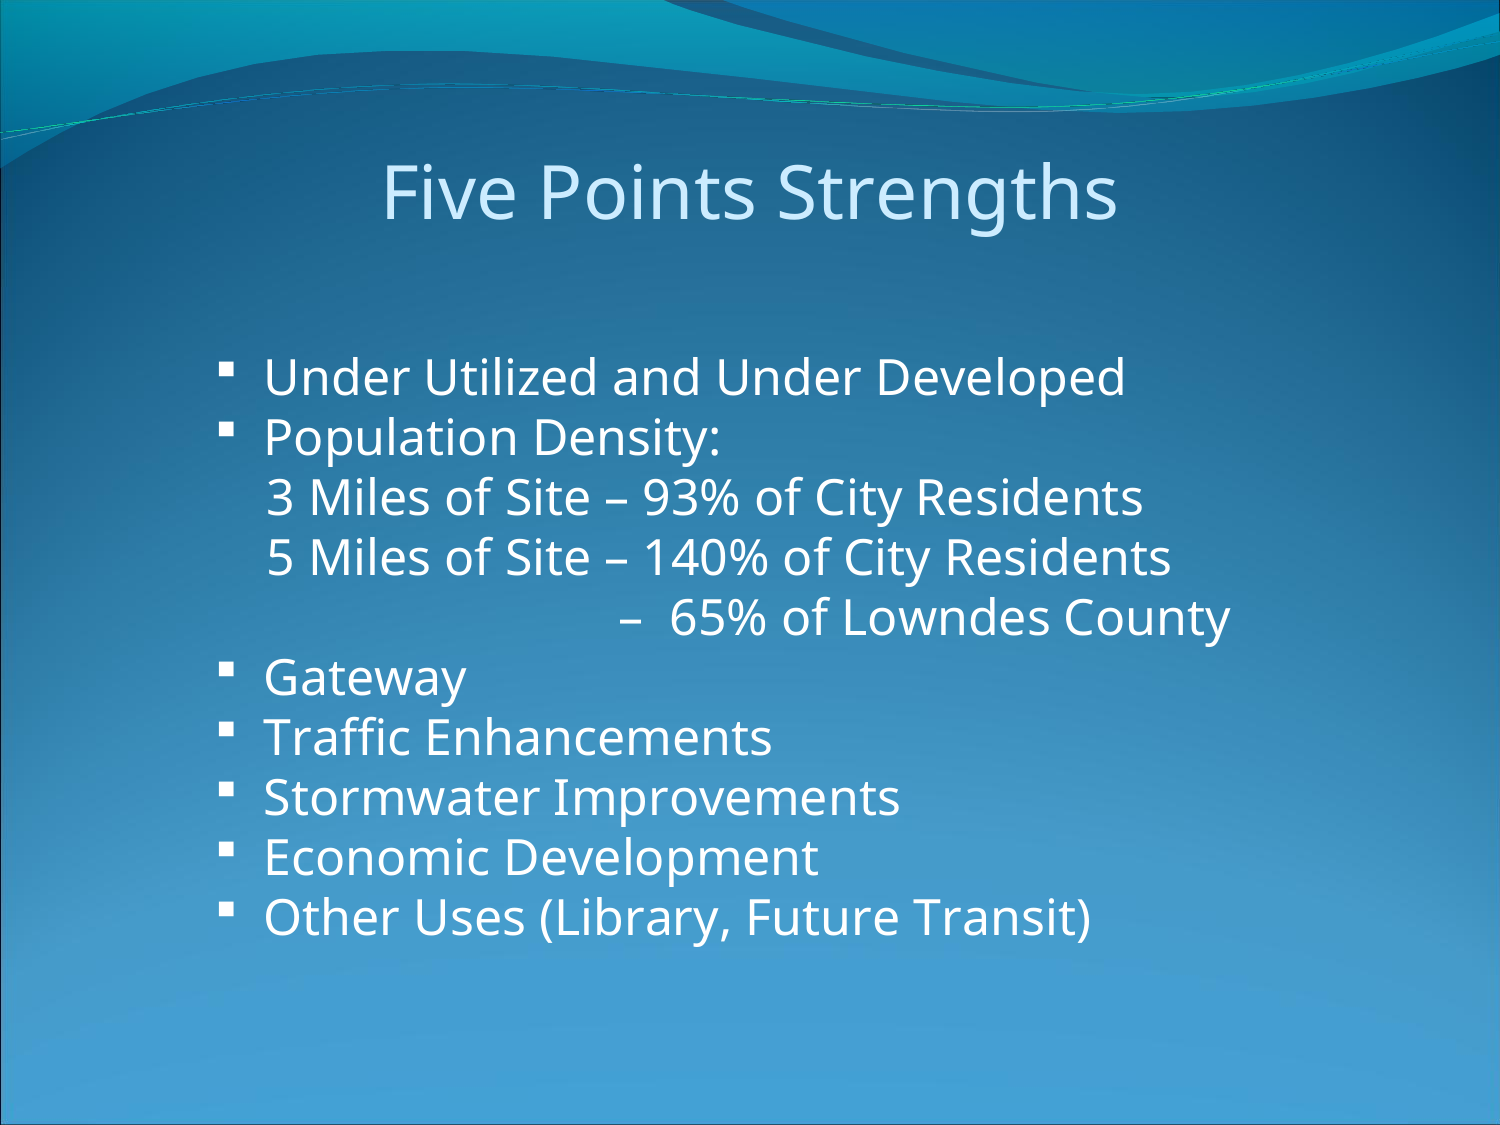

Five Points Strengths
 Under Utilized and Under Developed
 Population Density:
 3 Miles of Site – 93% of City Residents
 5 Miles of Site – 140% of City Residents
		 – 65% of Lowndes County
 Gateway
 Traffic Enhancements
 Stormwater Improvements
 Economic Development
 Other Uses (Library, Future Transit)